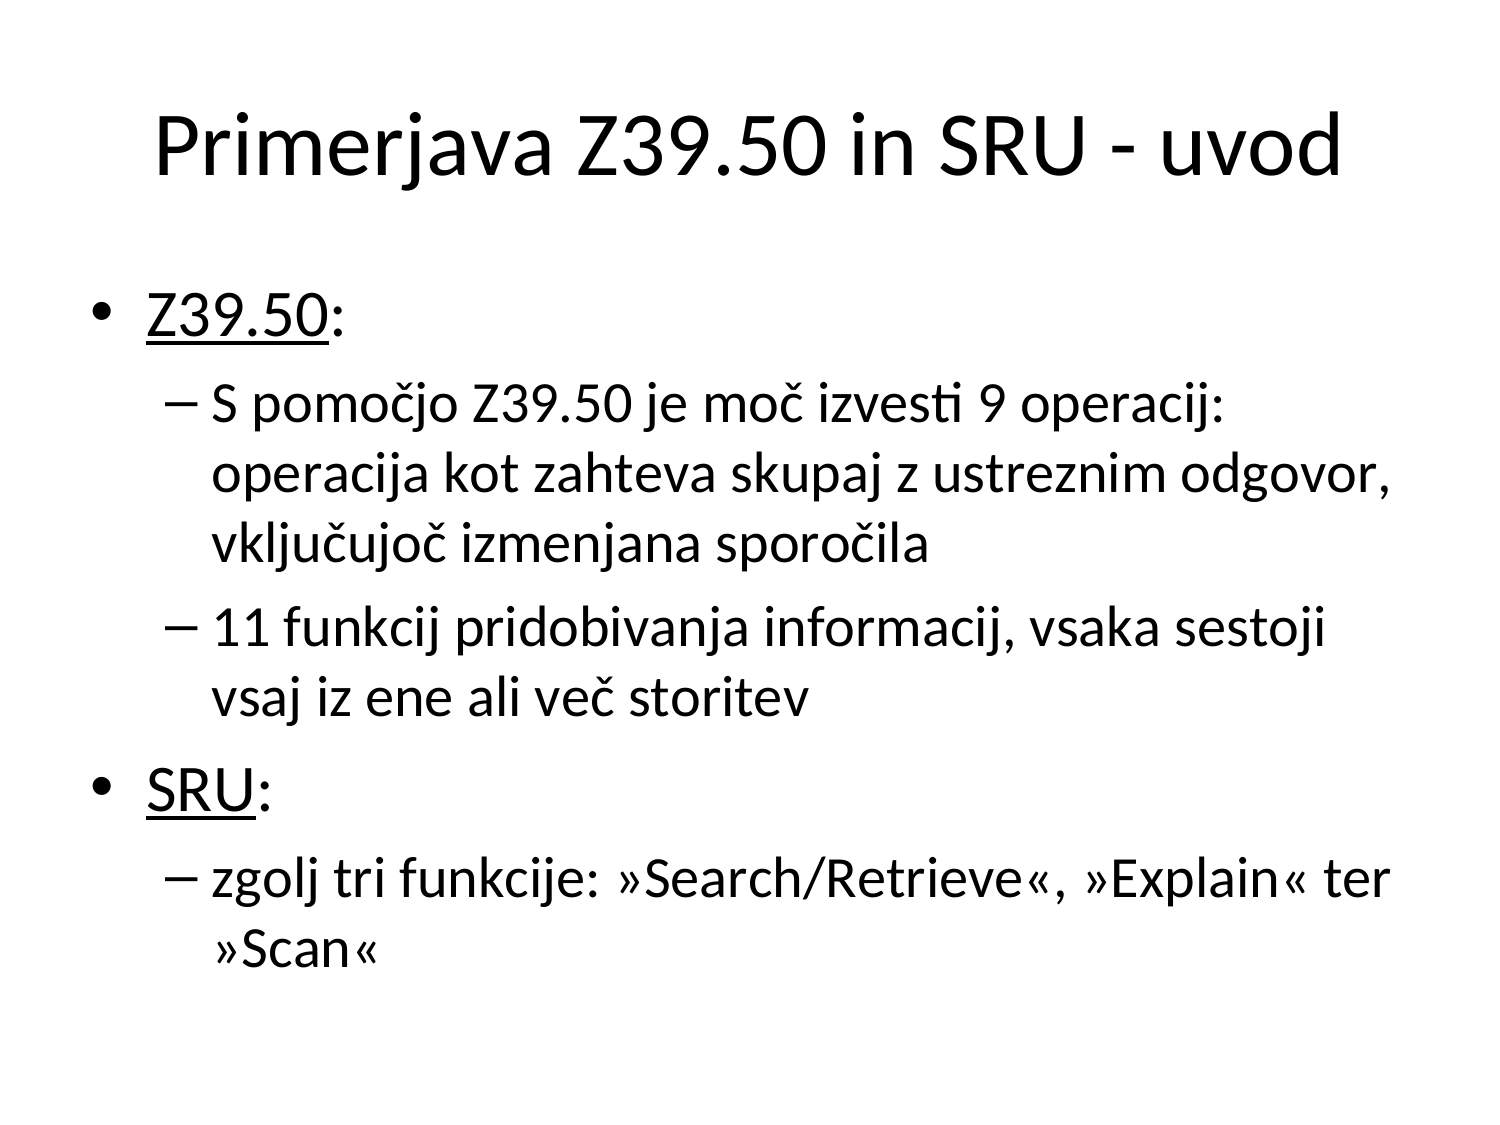

# Primerjava Z39.50 in SRU - uvod
Z39.50:
S pomočjo Z39.50 je moč izvesti 9 operacij: operacija kot zahteva skupaj z ustreznim odgovor, vključujoč izmenjana sporočila
11 funkcij pridobivanja informacij, vsaka sestoji vsaj iz ene ali več storitev
SRU:
zgolj tri funkcije: »Search/Retrieve«, »Explain« ter »Scan«